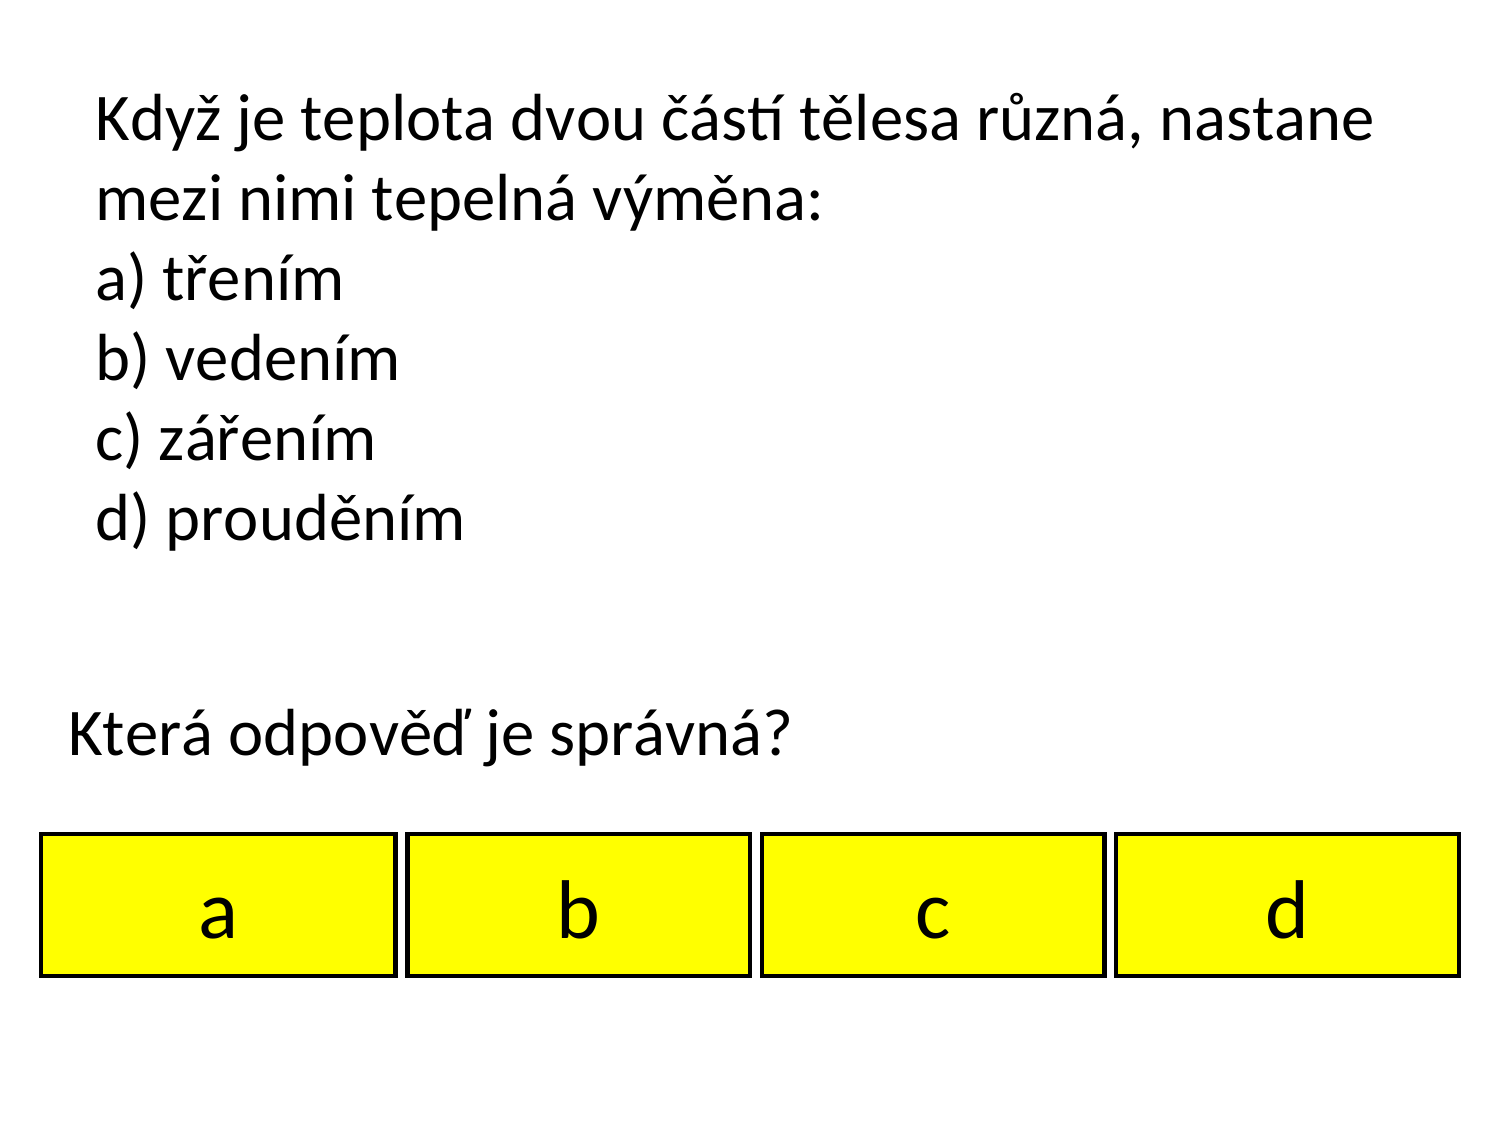

Když je teplota dvou částí tělesa různá, nastane
mezi nimi tepelná výměna:
 třením
 vedením
 zářením
 prouděním
Která odpověď je správná?
a
b
c
d